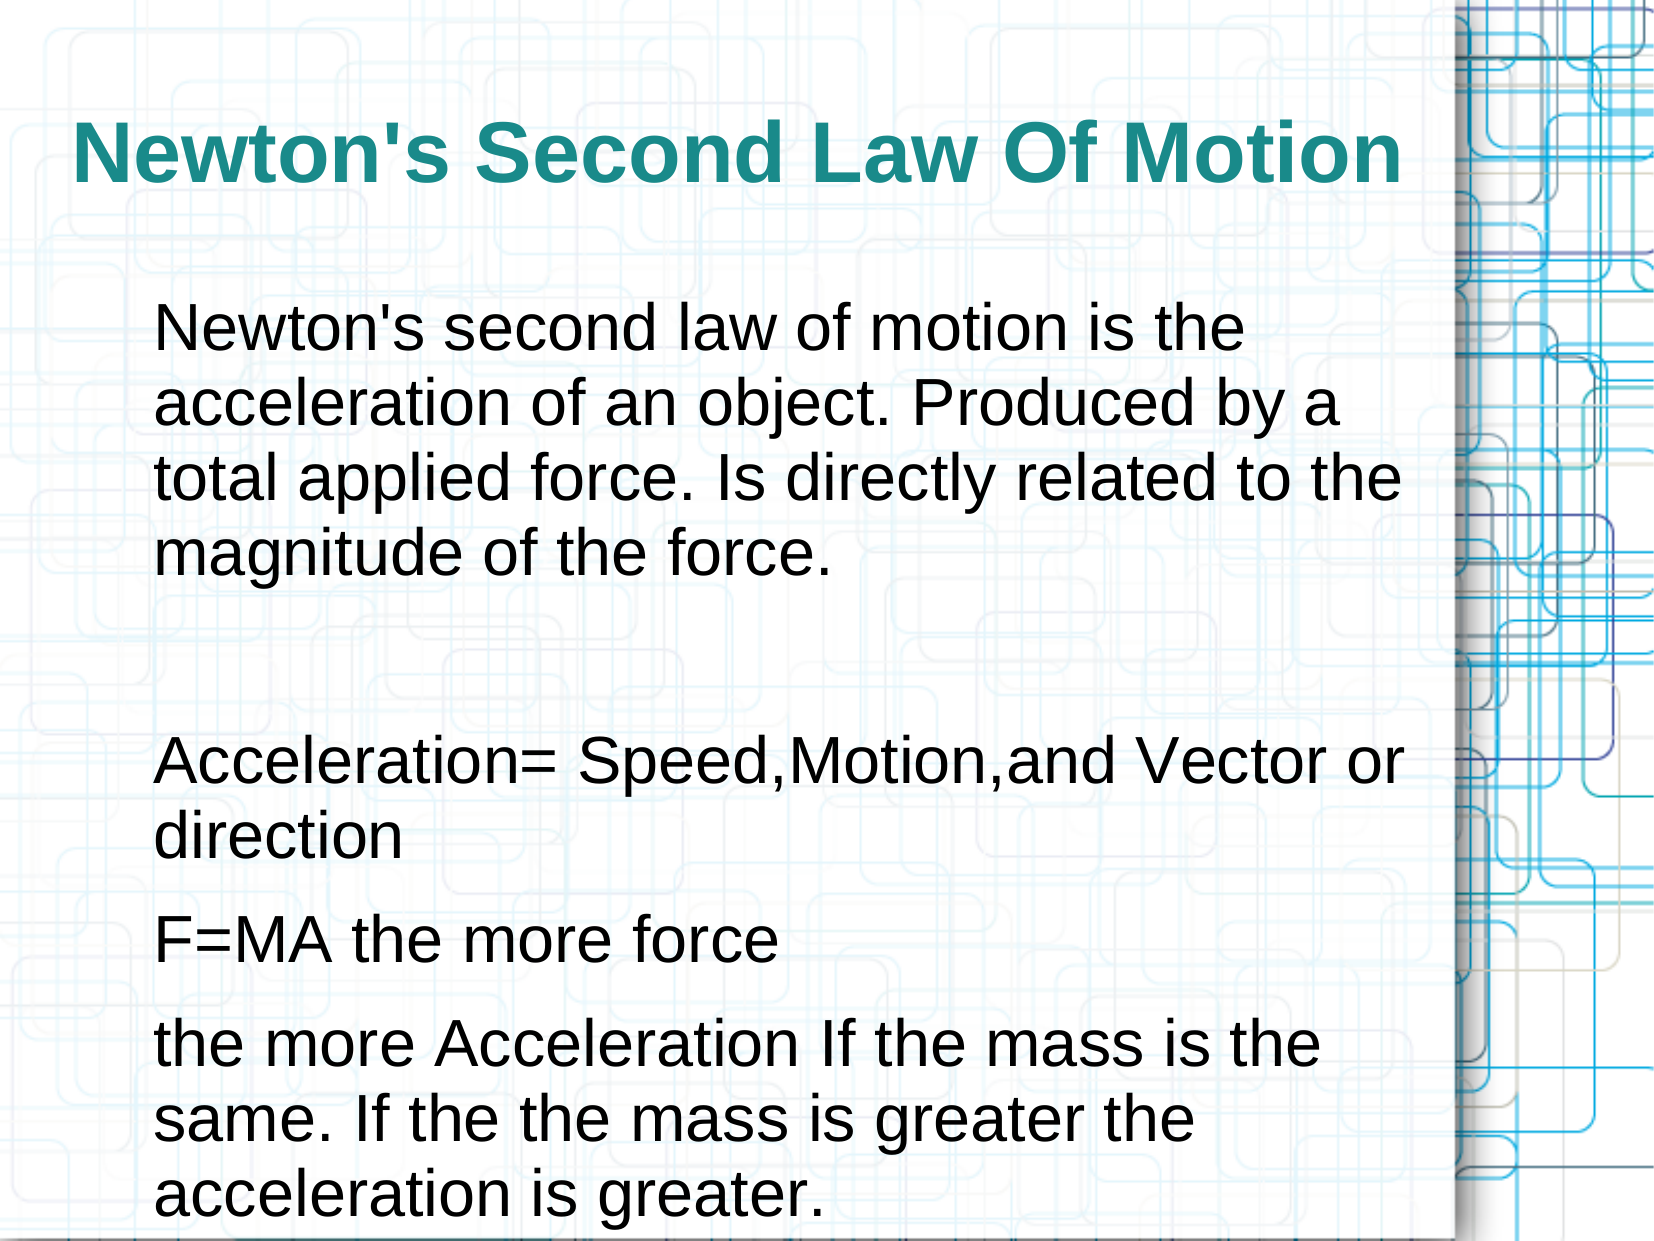

# Newton's Second Law Of Motion
Newton's second law of motion is the acceleration of an object. Produced by a total applied force. Is directly related to the magnitude of the force.
Acceleration= Speed,Motion,and Vector or direction
F=MA the more force
the more Acceleration If the mass is the same. If the the mass is greater the acceleration is greater.